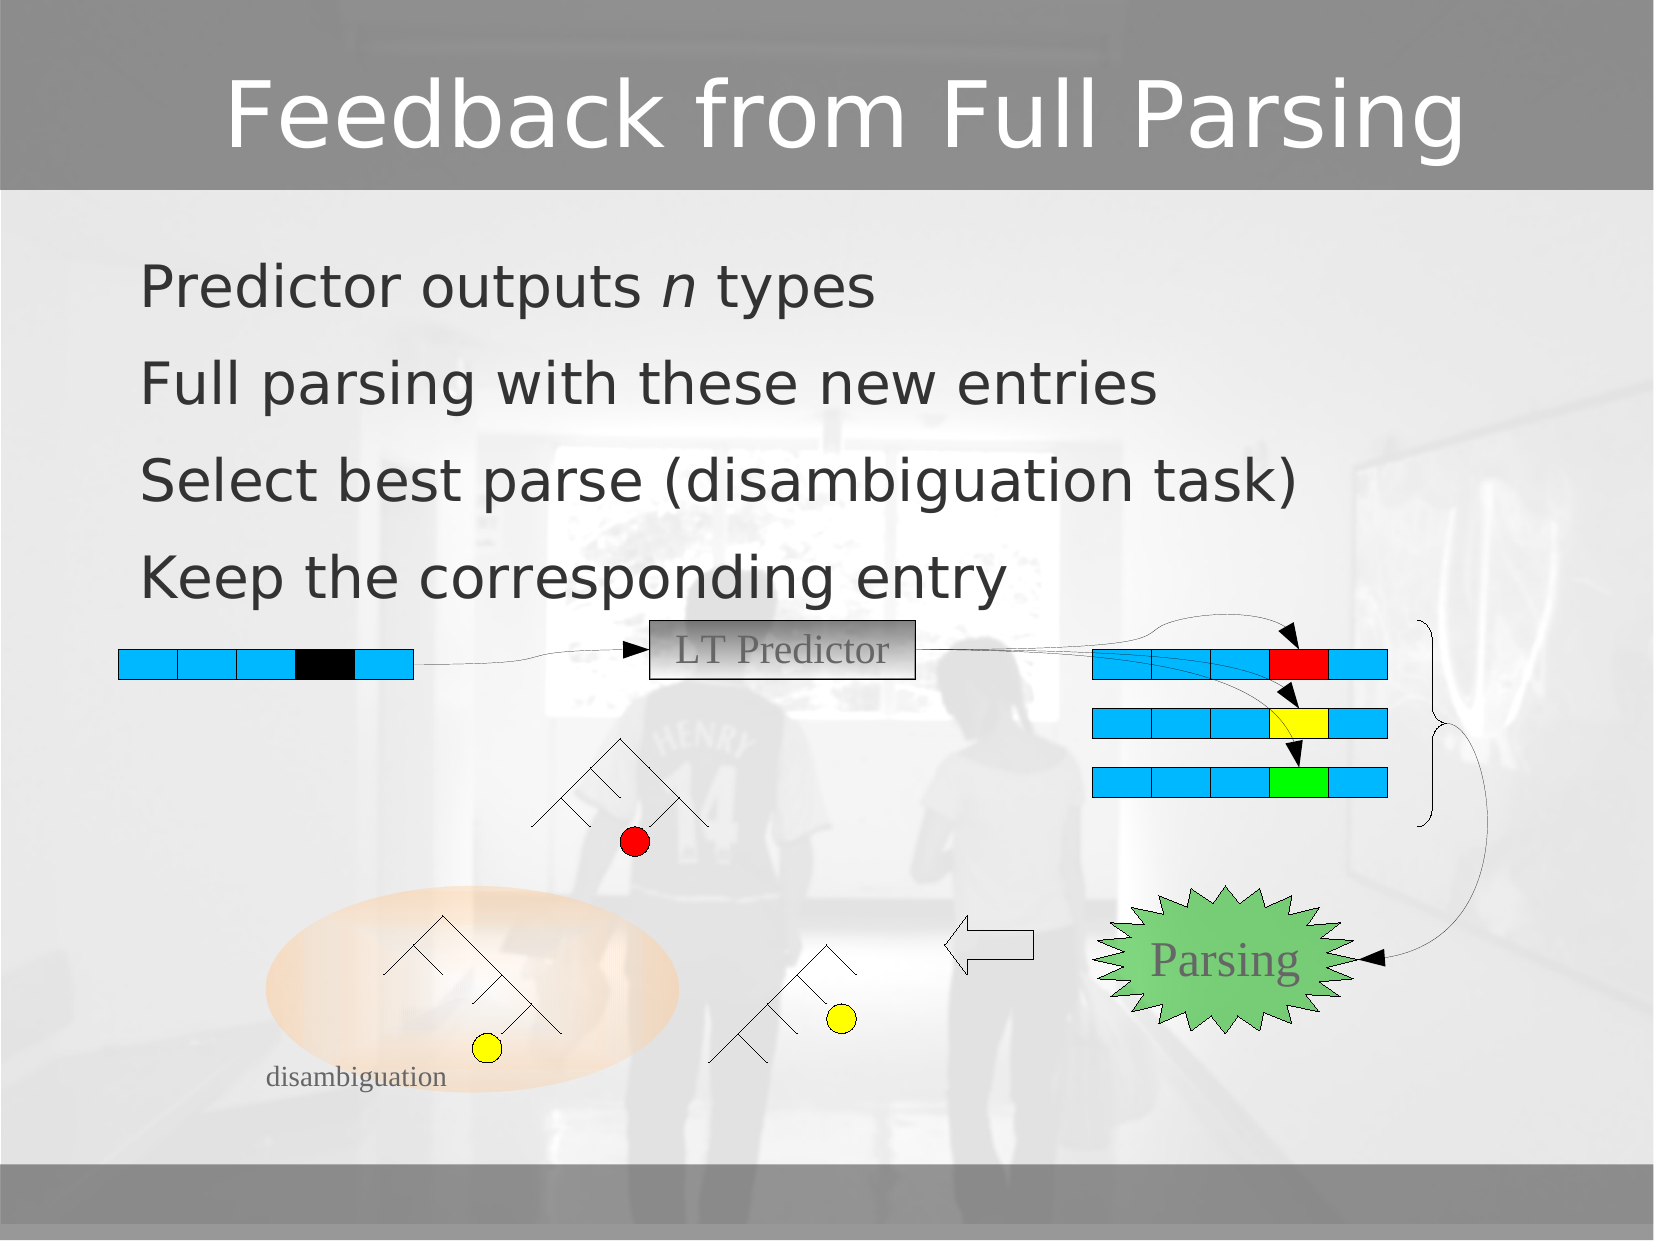

# Feedback from Full Parsing
Predictor outputs n types
Full parsing with these new entries
Select best parse (disambiguation task)
Keep the corresponding entry
LT Predictor
disambiguation
Parsing